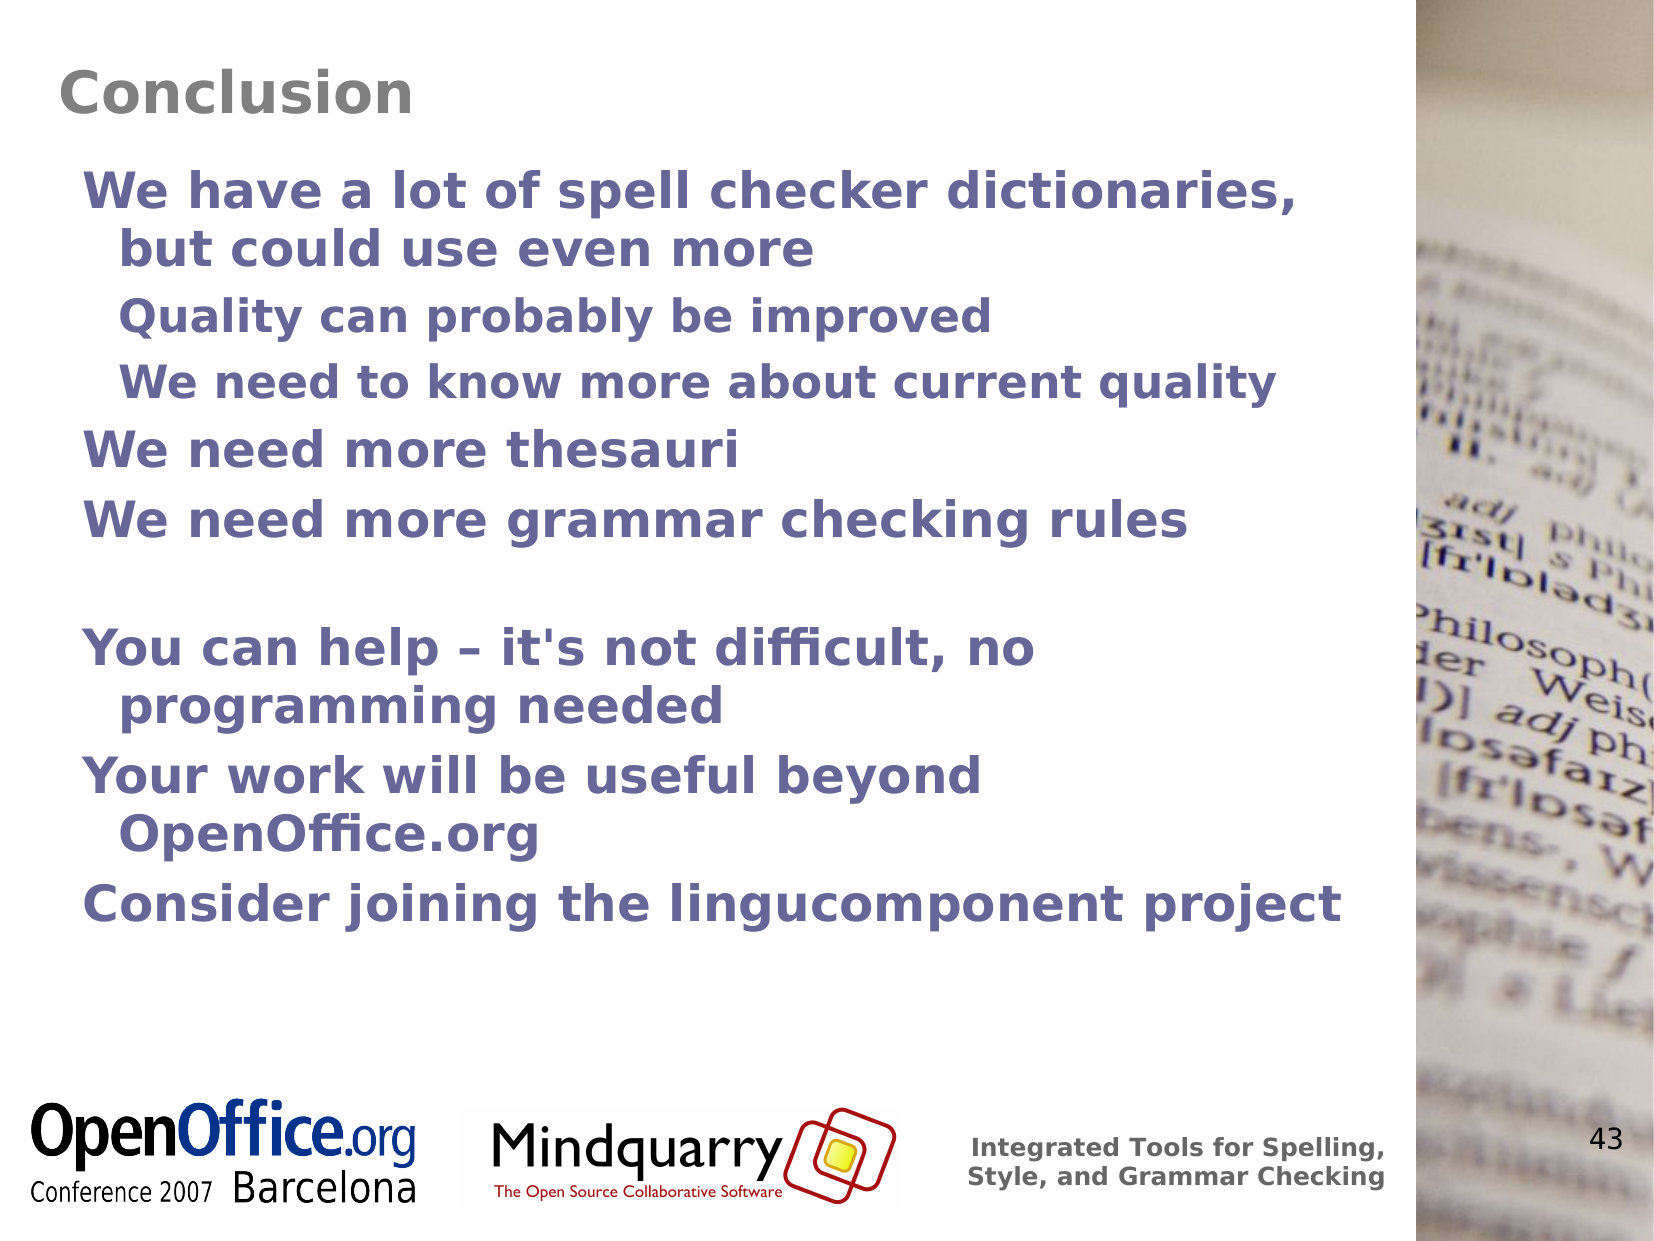

Conclusion
We have a lot of spell checker dictionaries, but could use even more
Quality can probably be improved
We need to know more about current quality
We need more thesauri
We need more grammar checking rules
You can help – it's not difficult, no programming needed
Your work will be useful beyond OpenOffice.org
Consider joining the lingucomponent project
43
#